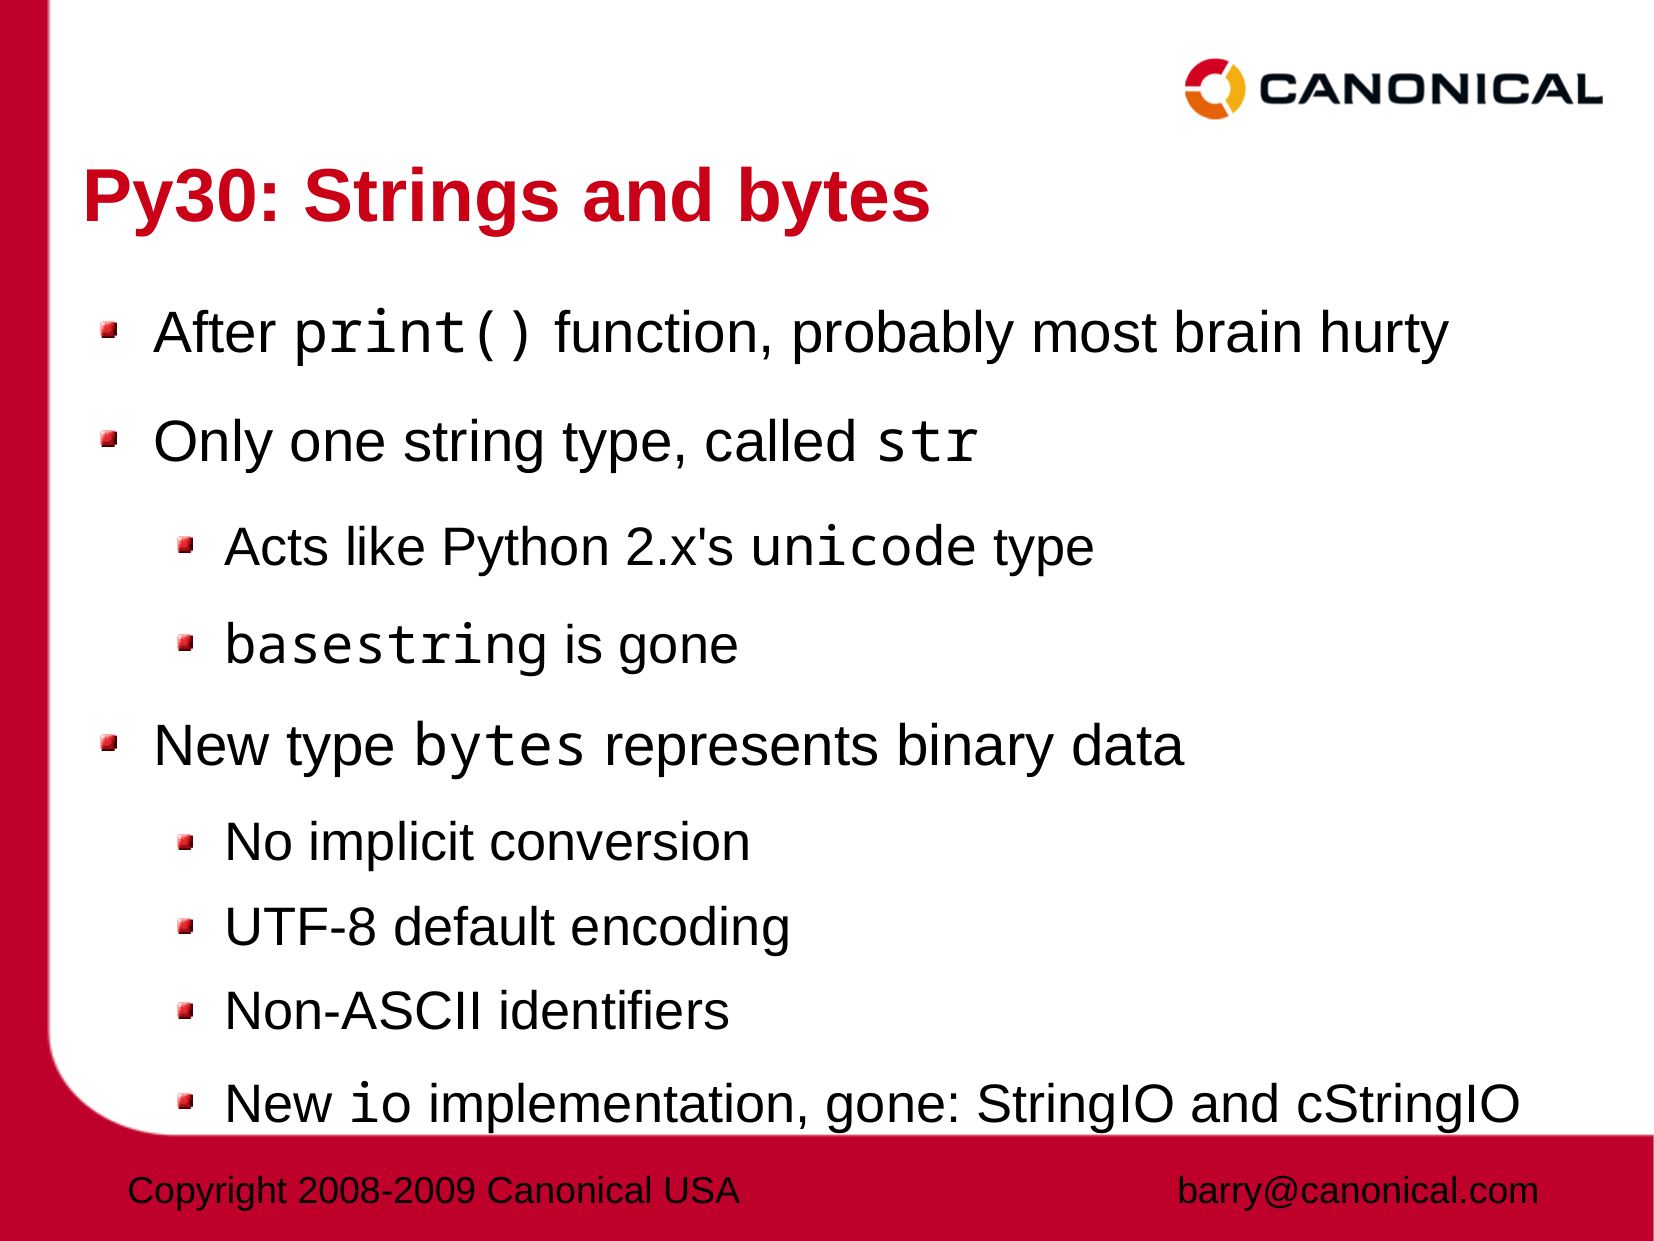

# Py30: Strings and bytes
After print() function, probably most brain hurty
Only one string type, called str
Acts like Python 2.x's unicode type
basestring is gone
New type bytes represents binary data
No implicit conversion
UTF-8 default encoding
Non-ASCII identifiers
New io implementation, gone: StringIO and cStringIO